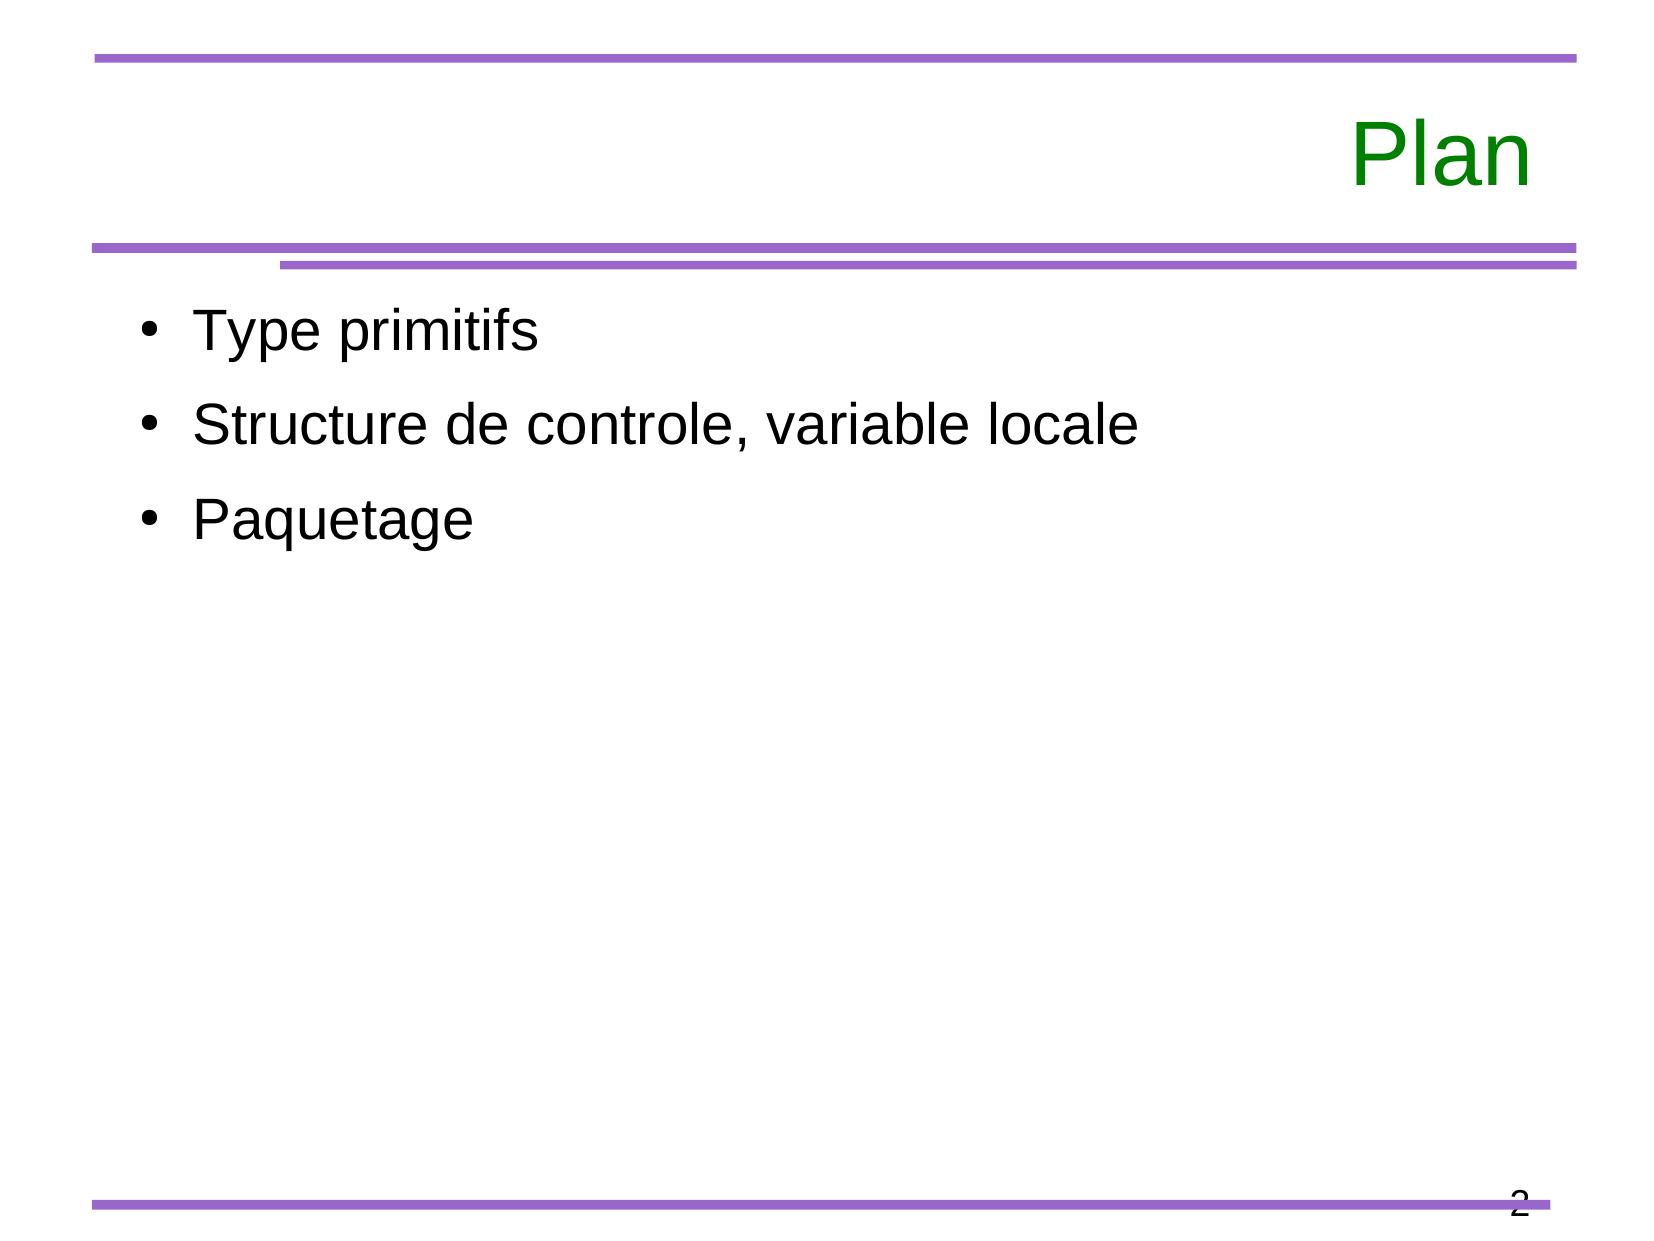

# Plan
Type primitifs
Structure de controle, variable locale
Paquetage